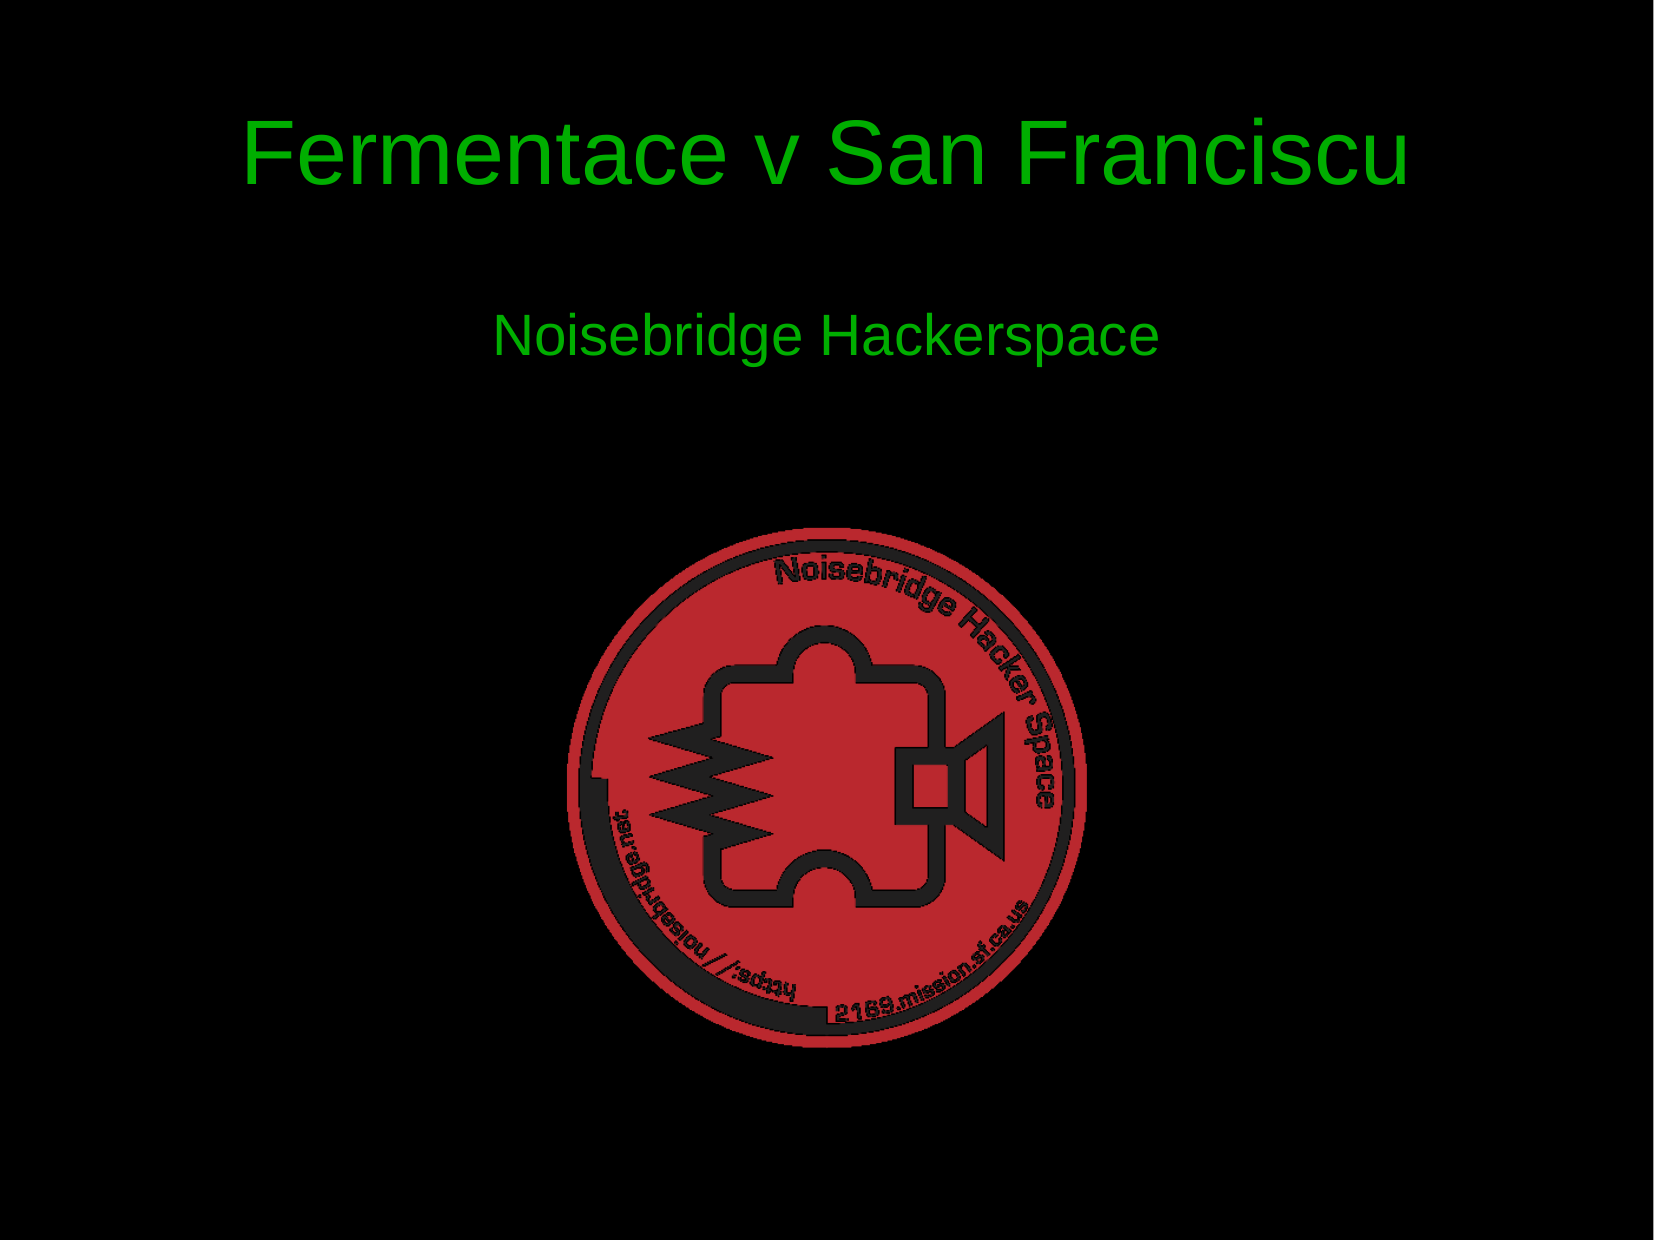

# Fermentace v San Franciscu
Noisebridge Hackerspace